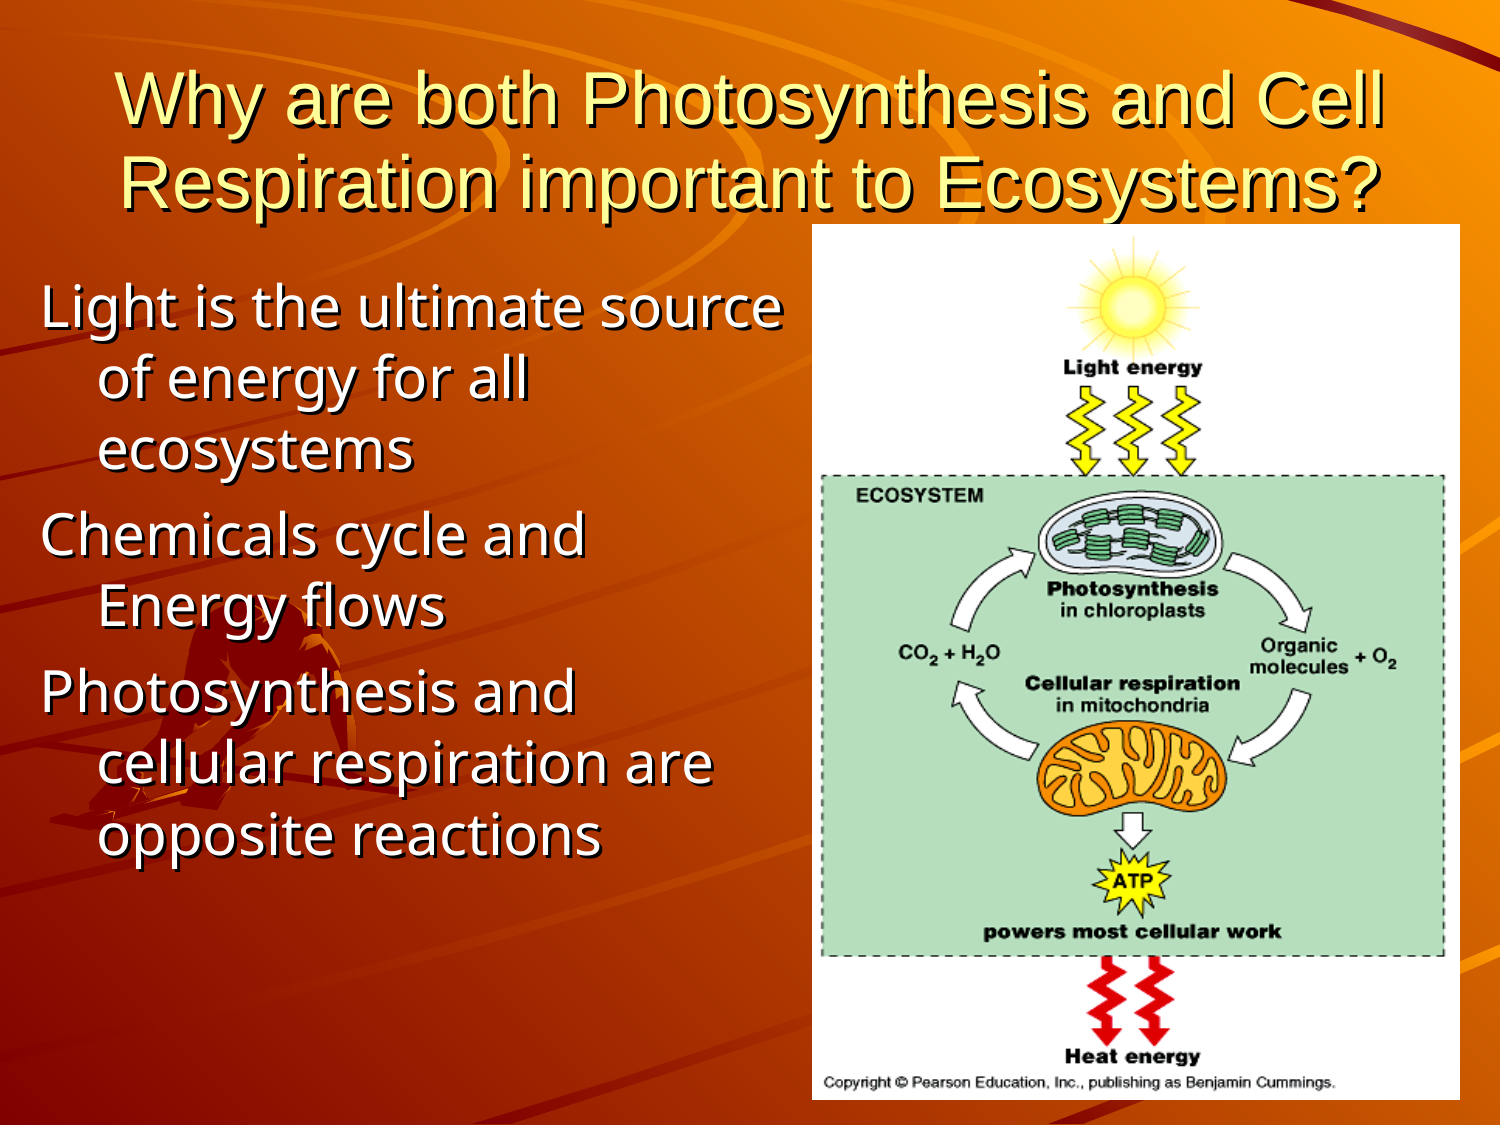

# Why are both Photosynthesis and Cell Respiration important to Ecosystems?
Light is the ultimate source of energy for all ecosystems
Chemicals cycle and Energy flows
Photosynthesis and cellular respiration are opposite reactions